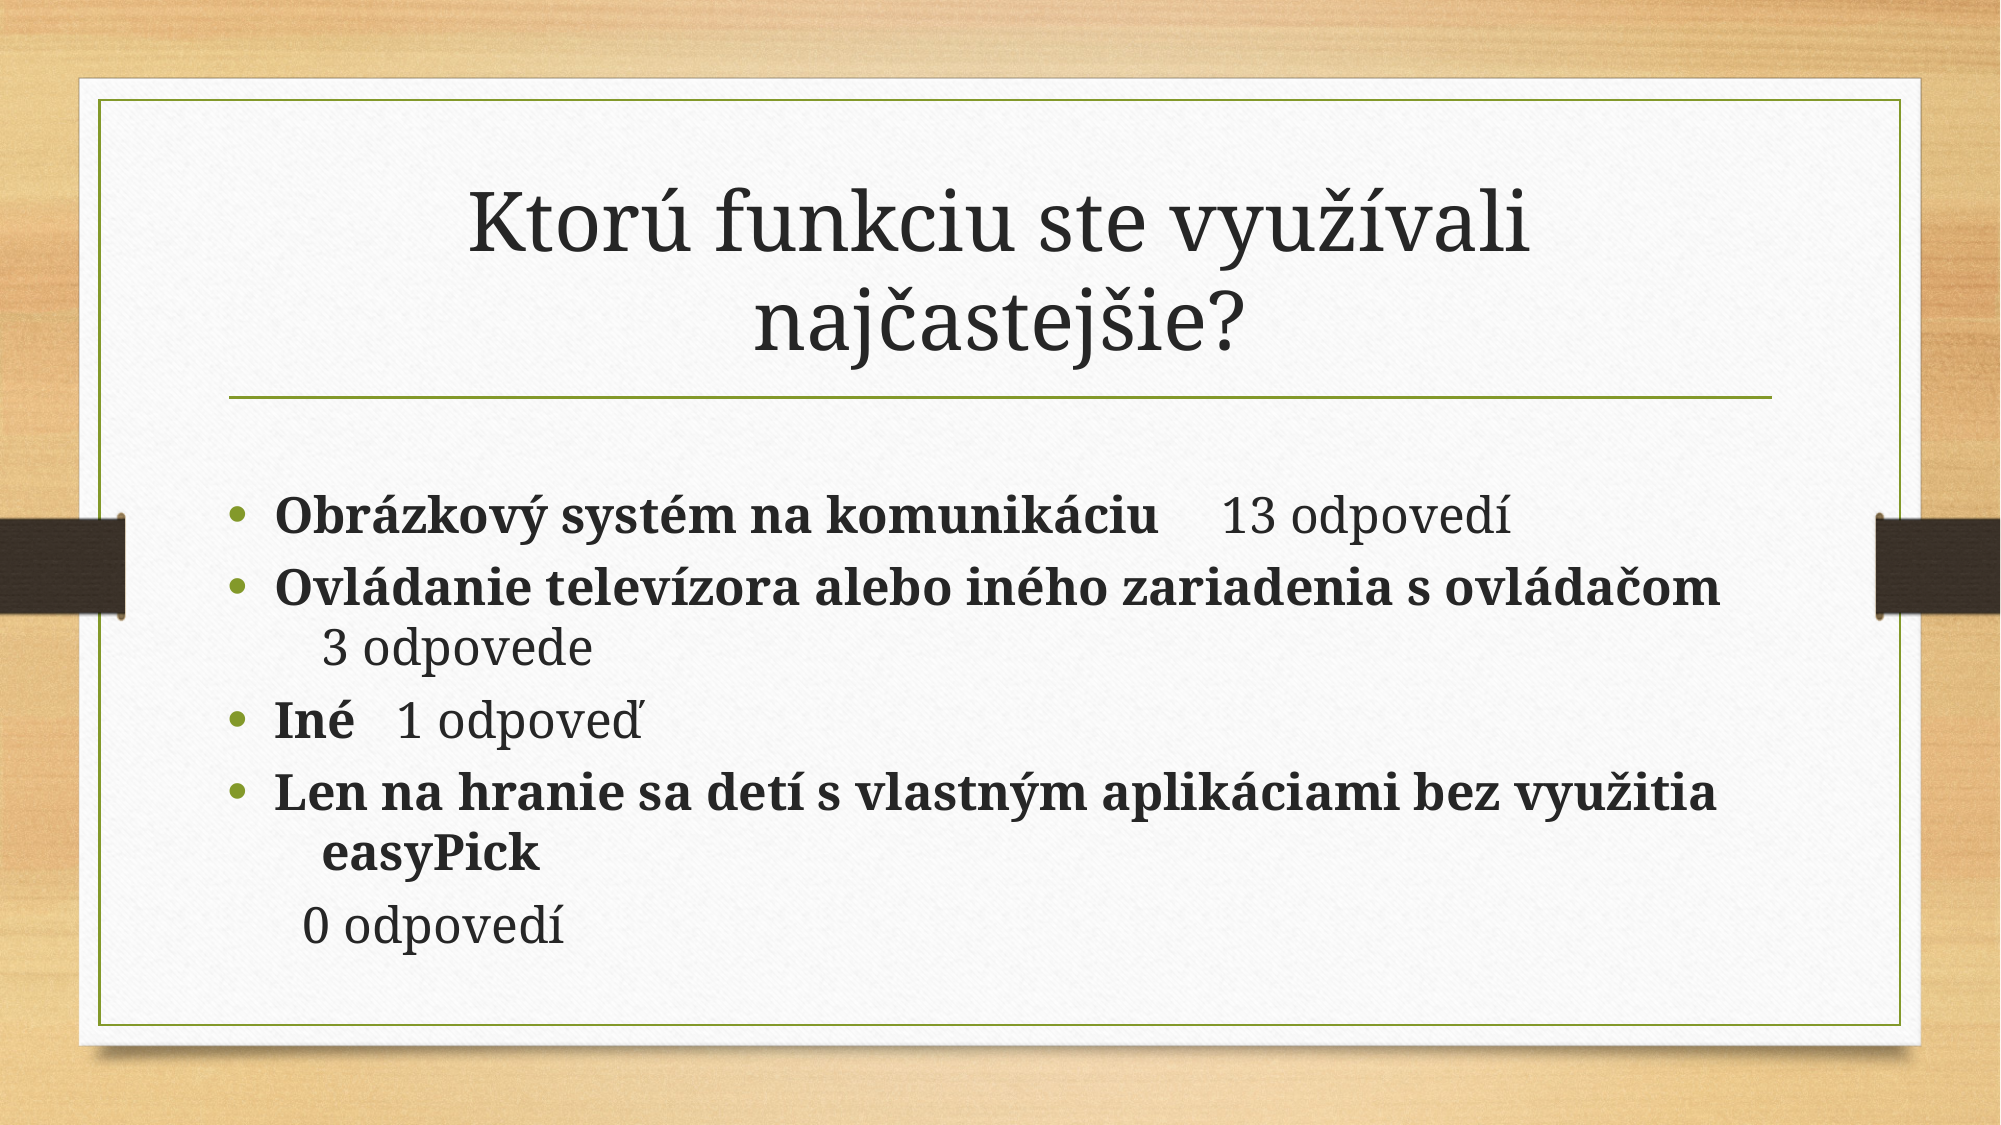

# Ktorú funkciu ste využívali najčastejšie?
Obrázkový systém na komunikáciu	13 odpovedí
Ovládanie televízora alebo iného zariadenia s ovládačom	3 odpovede
Iné	1 odpoveď
Len na hranie sa detí s vlastným aplikáciami bez využitia easyPick
	0 odpovedí